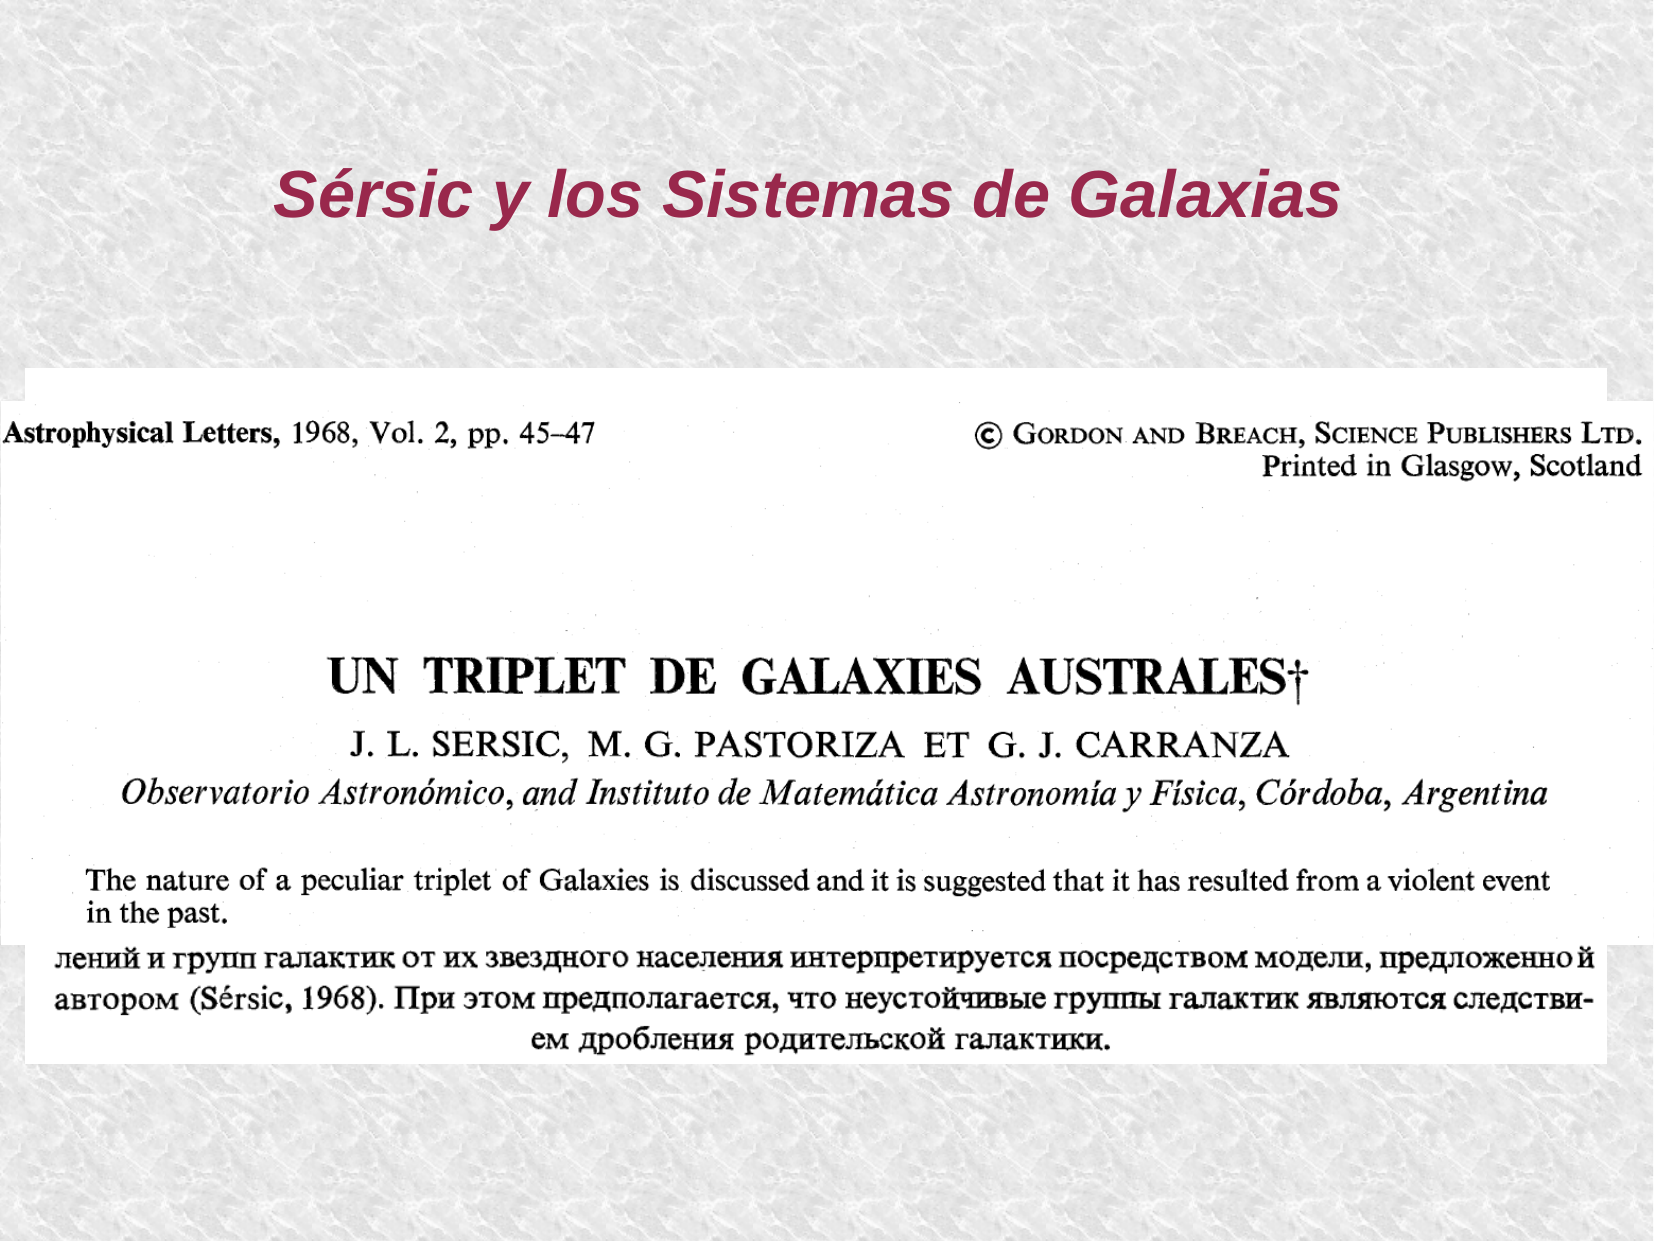

# Sérsic y los Sistemas de Galaxias